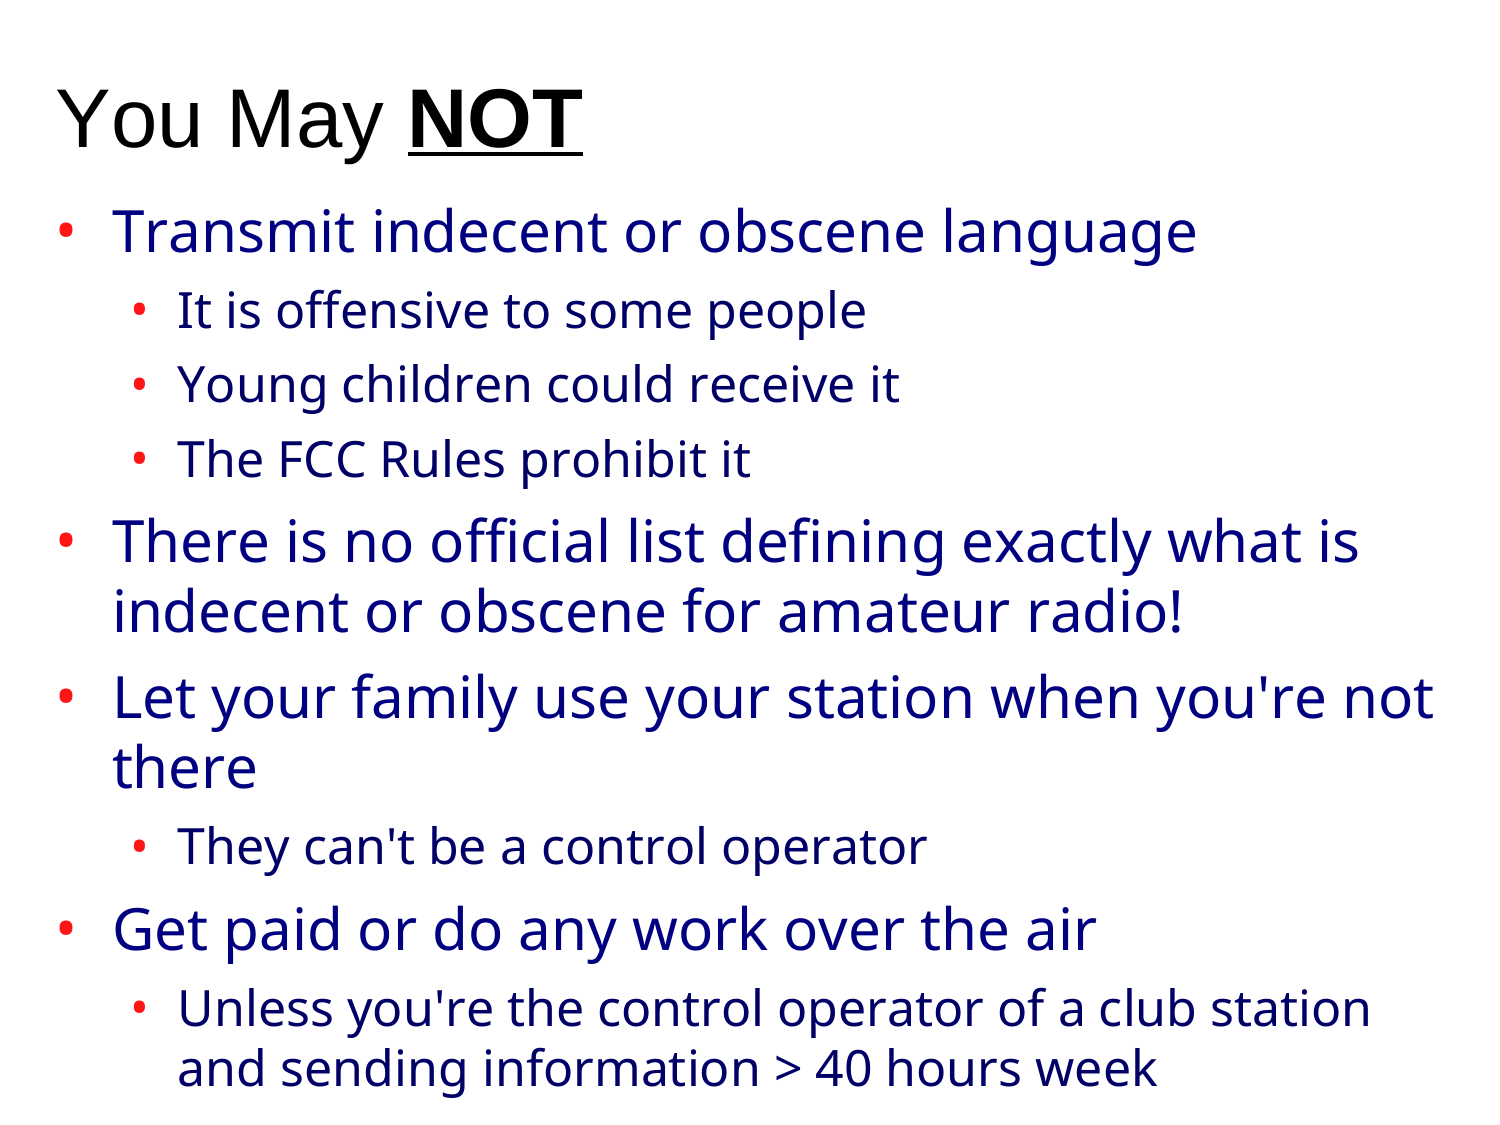

# You May NOT
Transmit indecent or obscene language
It is offensive to some people
Young children could receive it
The FCC Rules prohibit it
There is no official list defining exactly what is indecent or obscene for amateur radio!
Let your family use your station when you're not there
They can't be a control operator
Get paid or do any work over the air
Unless you're the control operator of a club station and sending information > 40 hours week